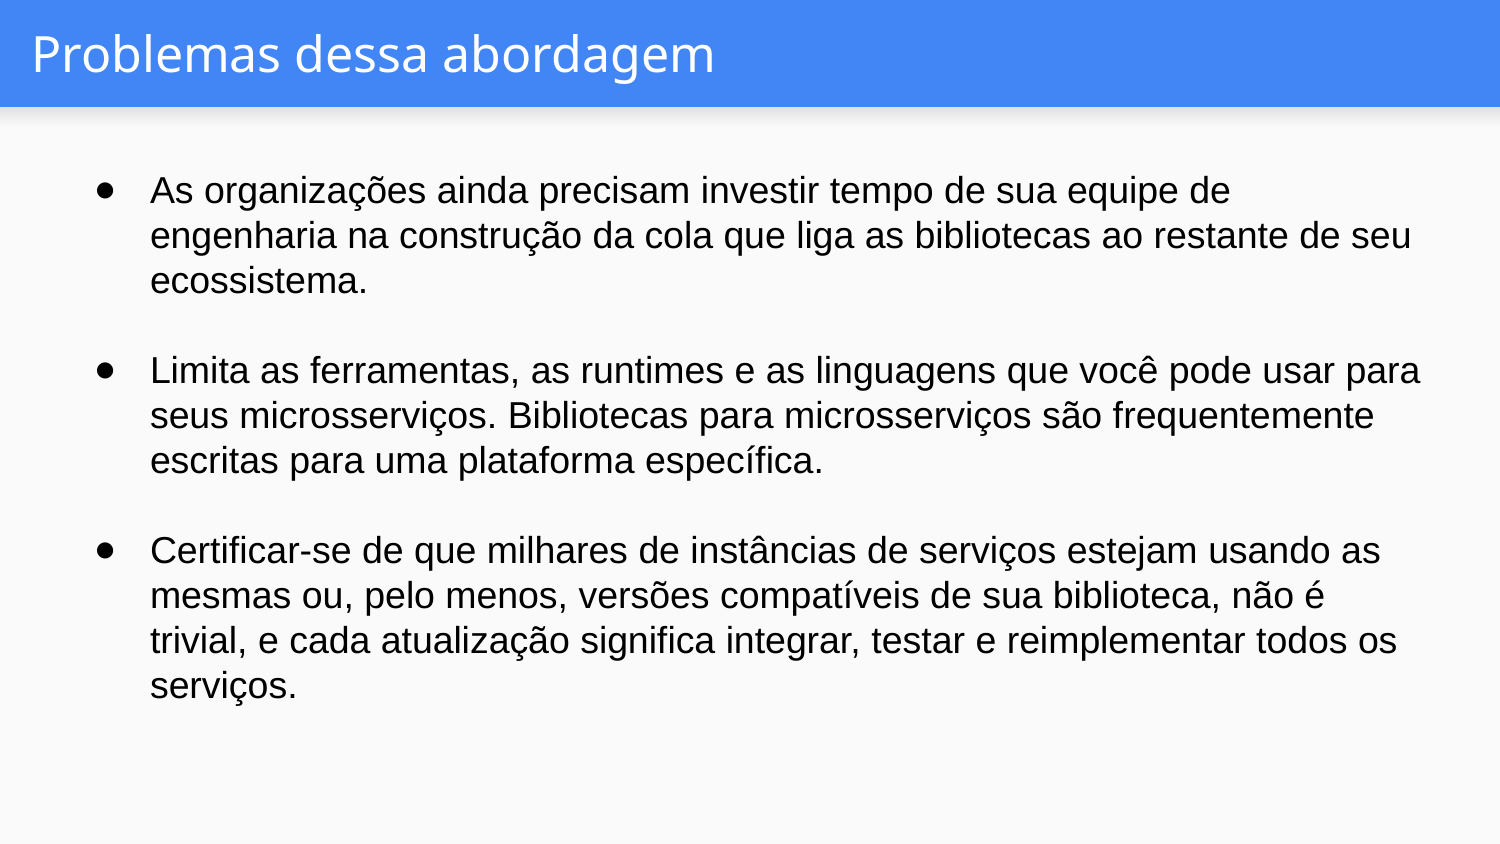

# Problemas dessa abordagem
As organizações ainda precisam investir tempo de sua equipe de engenharia na construção da cola que liga as bibliotecas ao restante de seu ecossistema.
Limita as ferramentas, as runtimes e as linguagens que você pode usar para seus microsserviços. Bibliotecas para microsserviços são frequentemente escritas para uma plataforma específica.
Certificar-se de que milhares de instâncias de serviços estejam usando as mesmas ou, pelo menos, versões compatíveis de sua biblioteca, não é trivial, e cada atualização significa integrar, testar e reimplementar todos os serviços.